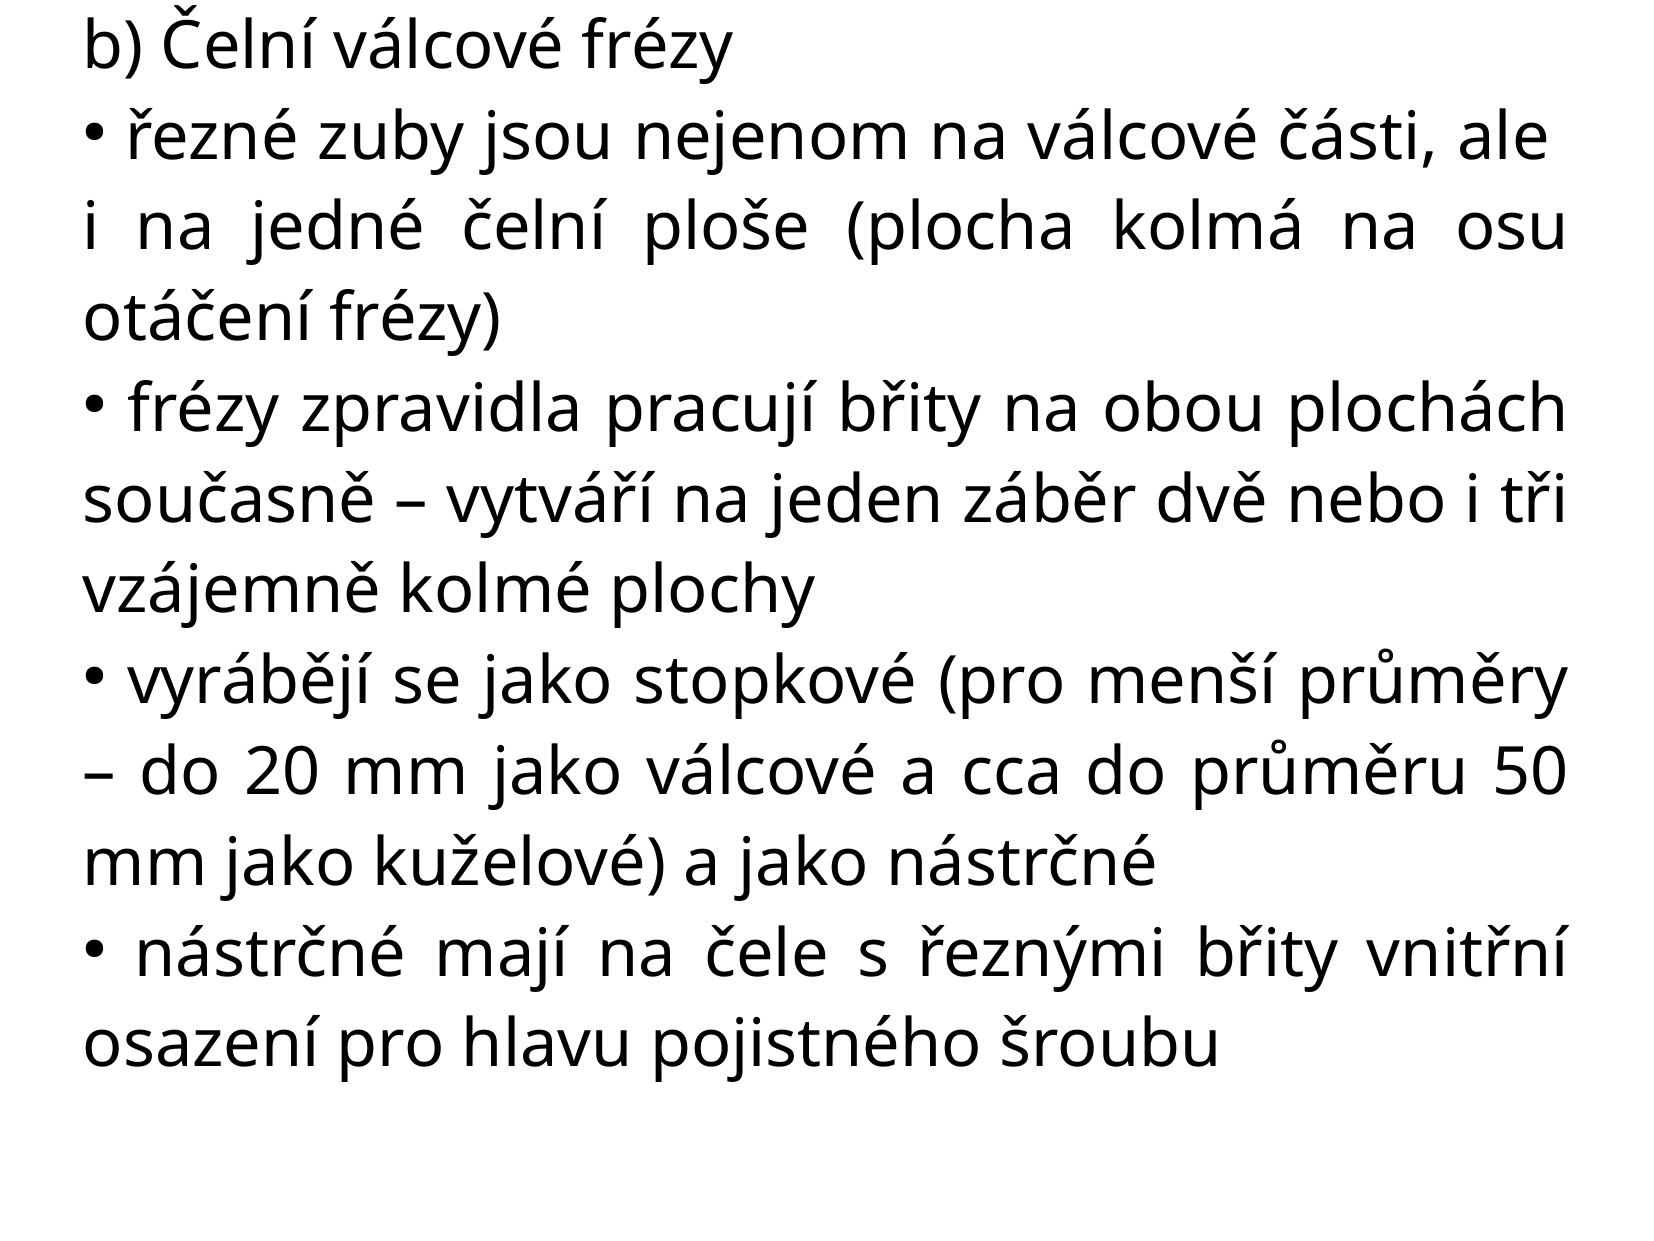

# b) Čelní válcové frézy
 řezné zuby jsou nejenom na válcové části, ale
i na jedné čelní ploše (plocha kolmá na osu otáčení frézy)
 frézy zpravidla pracují břity na obou plochách současně – vytváří na jeden záběr dvě nebo i tři vzájemně kolmé plochy
 vyrábějí se jako stopkové (pro menší průměry – do 20 mm jako válcové a cca do průměru 50 mm jako kuželové) a jako nástrčné
 nástrčné mají na čele s řeznými břity vnitřní osazení pro hlavu pojistného šroubu